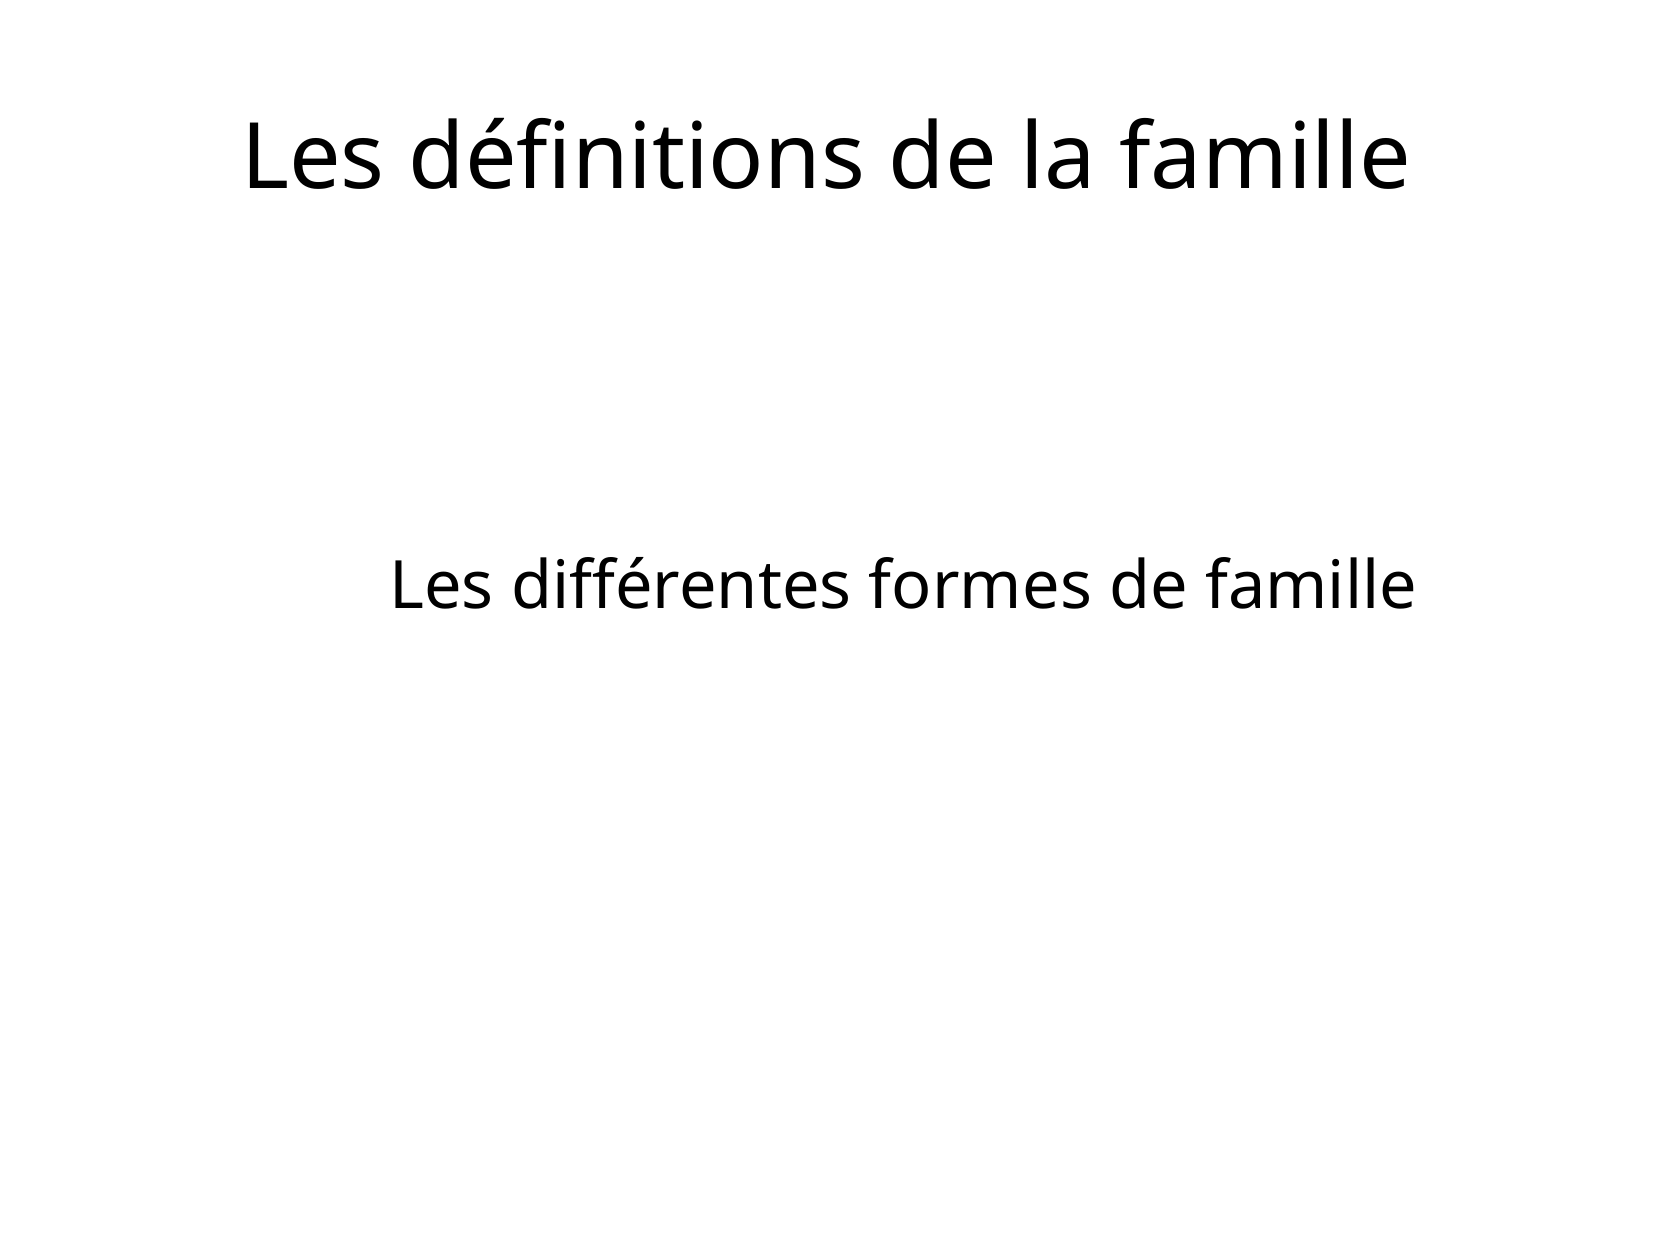

# Les définitions de la famille
Les différentes formes de famille